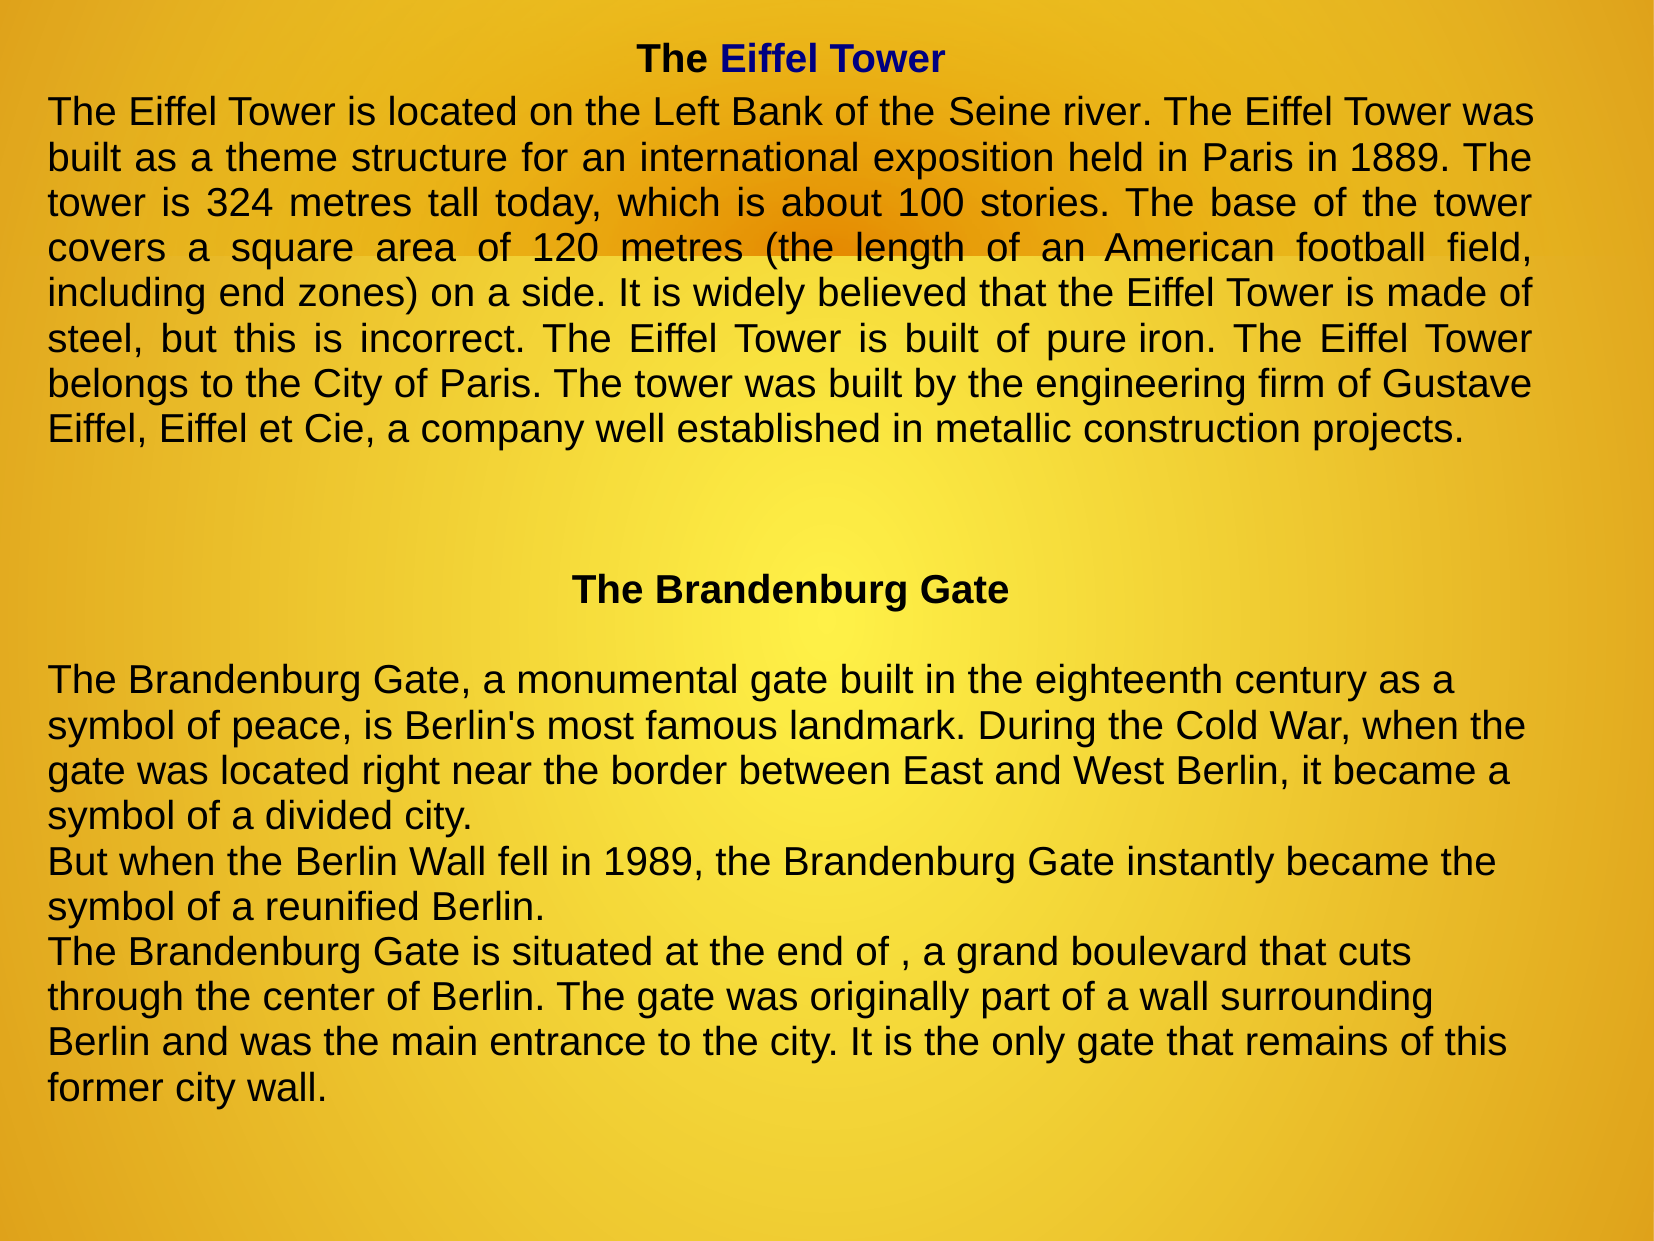

# The Eiffel Tower
The Eiffel Tower is located on the Left Bank of the Seine river. The Eiffel Tower was built as a theme structure for an international exposition held in Paris in 1889. The tower is 324 metres tall today, which is about 100 stories. The base of the tower covers a square area of 120 metres (the length of an American football field, including end zones) on a side. It is widely believed that the Eiffel Tower is made of steel, but this is incorrect. The Eiffel Tower is built of pure iron. The Eiffel Tower belongs to the City of Paris. The tower was built by the engineering firm of Gustave Eiffel, Eiffel et Cie, a company well established in metallic construction projects.
The Brandenburg Gate
The Brandenburg Gate, a monumental gate built in the eighteenth century as a symbol of peace, is Berlin's most famous landmark. During the Cold War, when the gate was located right near the border between East and West Berlin, it became a symbol of a divided city.
But when the Berlin Wall fell in 1989, the Brandenburg Gate instantly became the symbol of a reunified Berlin. 
The Brandenburg Gate is situated at the end of , a grand boulevard that cuts through the center of Berlin. The gate was originally part of a wall surrounding Berlin and was the main entrance to the city. It is the only gate that remains of this former city wall.